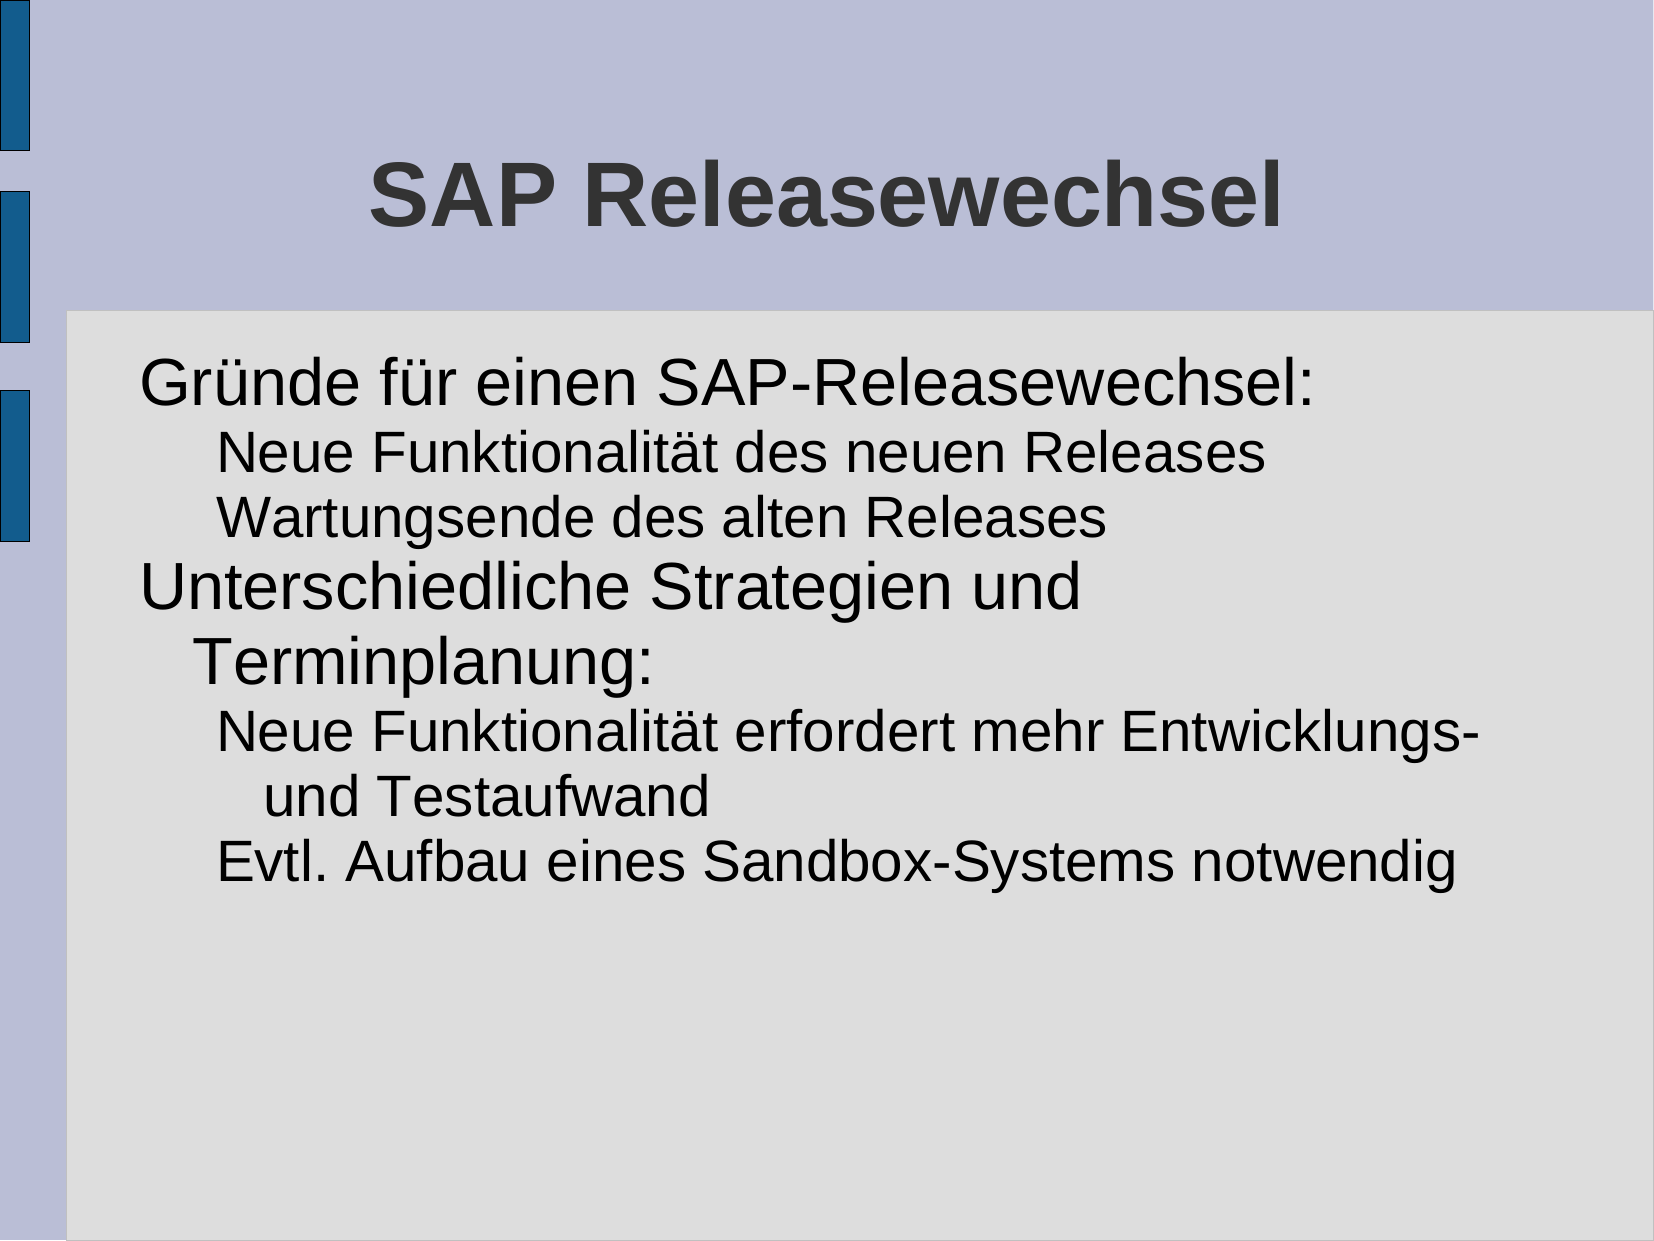

# SAP Releasewechsel
Gründe für einen SAP-Releasewechsel:
Neue Funktionalität des neuen Releases
Wartungsende des alten Releases
Unterschiedliche Strategien und Terminplanung:
Neue Funktionalität erfordert mehr Entwicklungs- und Testaufwand
Evtl. Aufbau eines Sandbox-Systems notwendig